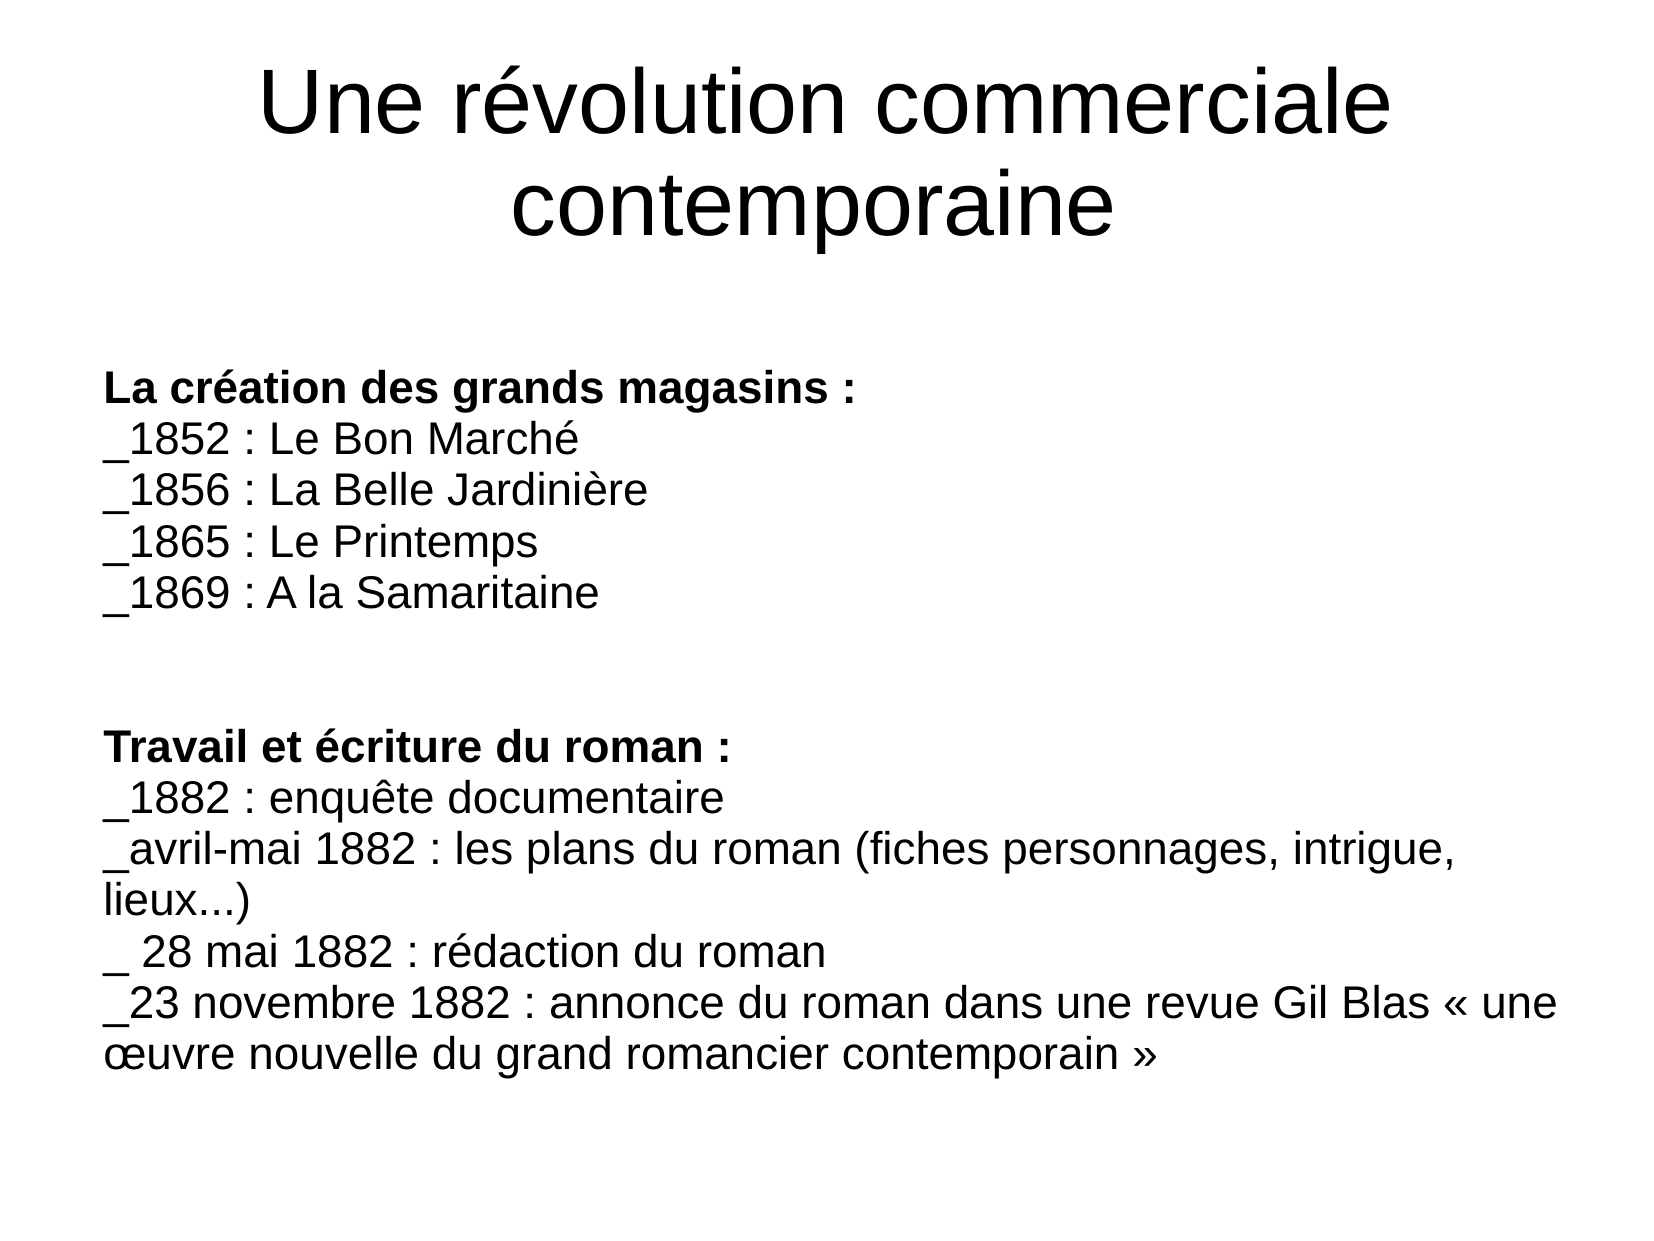

# Une révolution commerciale contemporaine
La création des grands magasins :
_1852 : Le Bon Marché
_1856 : La Belle Jardinière
_1865 : Le Printemps
_1869 : A la Samaritaine
Travail et écriture du roman :
_1882 : enquête documentaire
_avril-mai 1882 : les plans du roman (fiches personnages, intrigue, lieux...)
_ 28 mai 1882 : rédaction du roman
_23 novembre 1882 : annonce du roman dans une revue Gil Blas « une œuvre nouvelle du grand romancier contemporain »